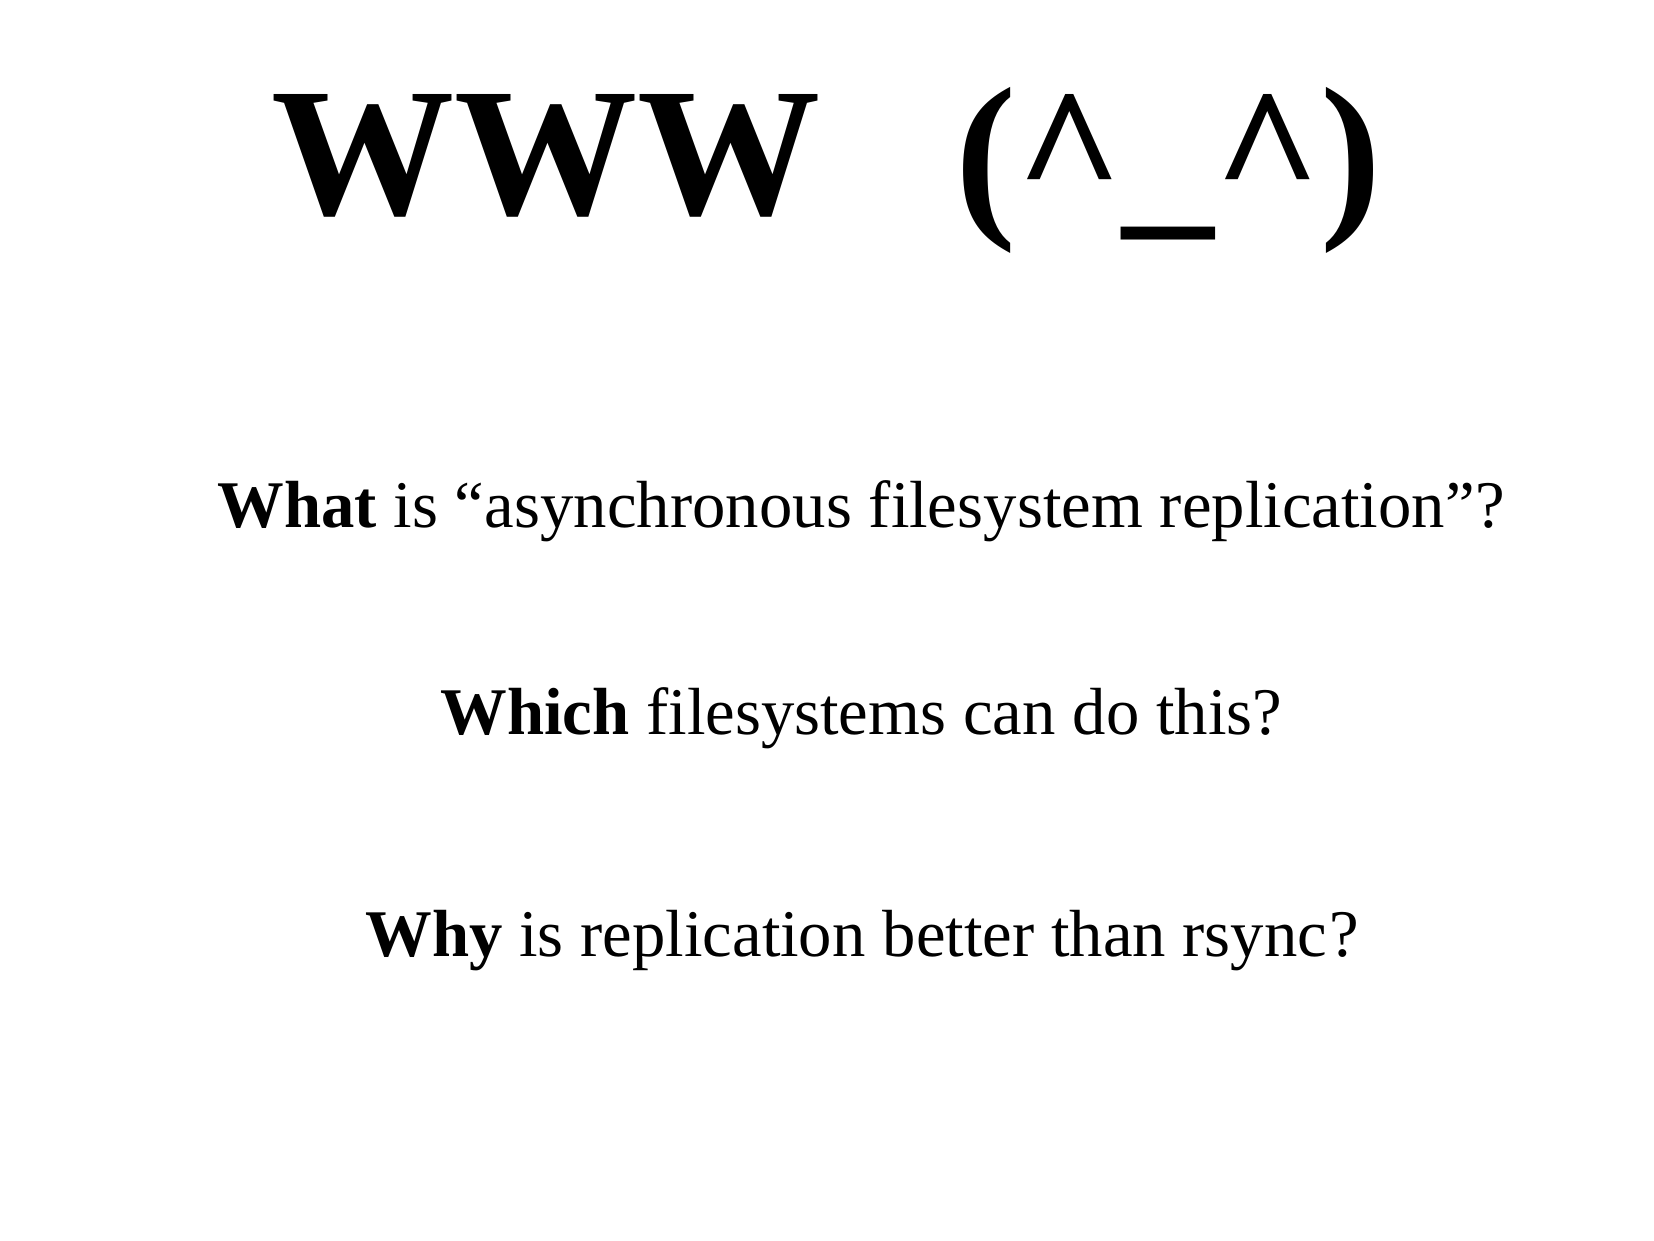

# WWW (^_^)
What is “asynchronous filesystem replication”?
Which filesystems can do this?
Why is replication better than rsync?